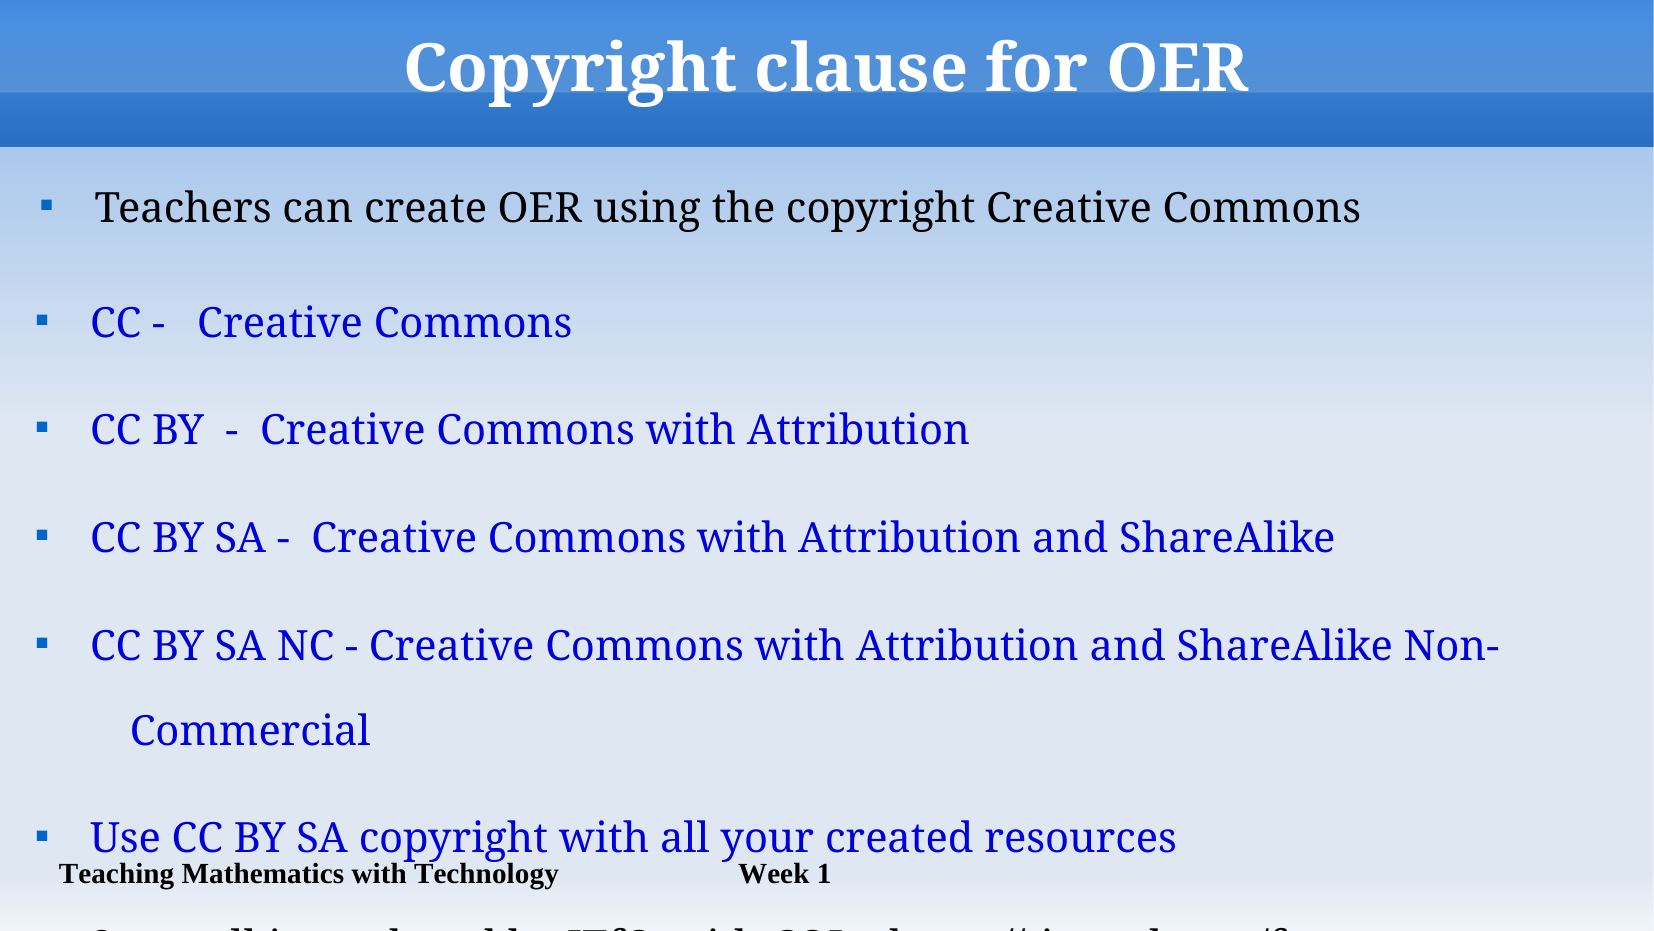

# Copyright clause for OER
Teachers can create OER using the copyright Creative Commons
CC - Creative Commons
CC BY - Creative Commons with Attribution
CC BY SA - Creative Commons with Attribution and ShareAlike
CC BY SA NC - Creative Commons with Attribution and ShareAlike Non-Commercial
Use CC BY SA copyright with all your created resources
See toolkit produced by ITfC with COL - https://tinyurl.com/foss-oer